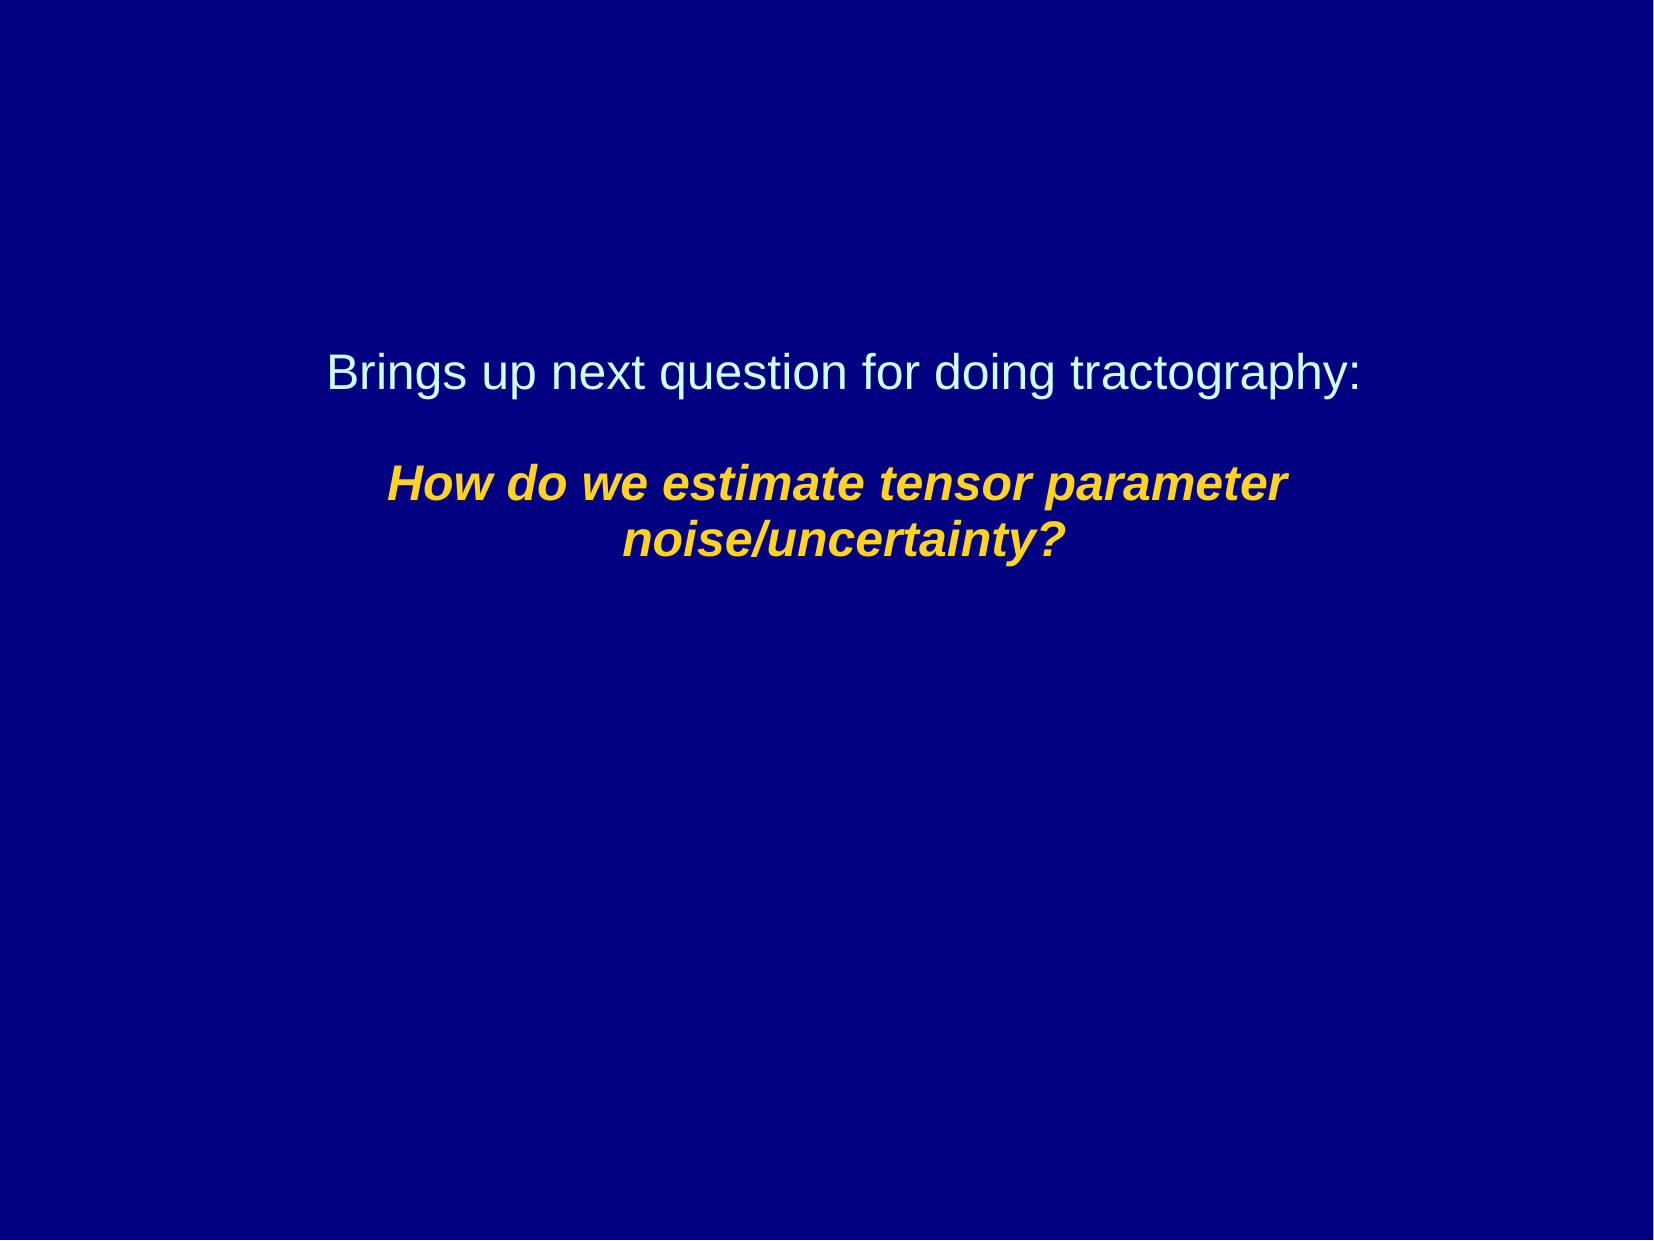

Brings up next question for doing tractography:
How do we estimate tensor parameter
noise/uncertainty?